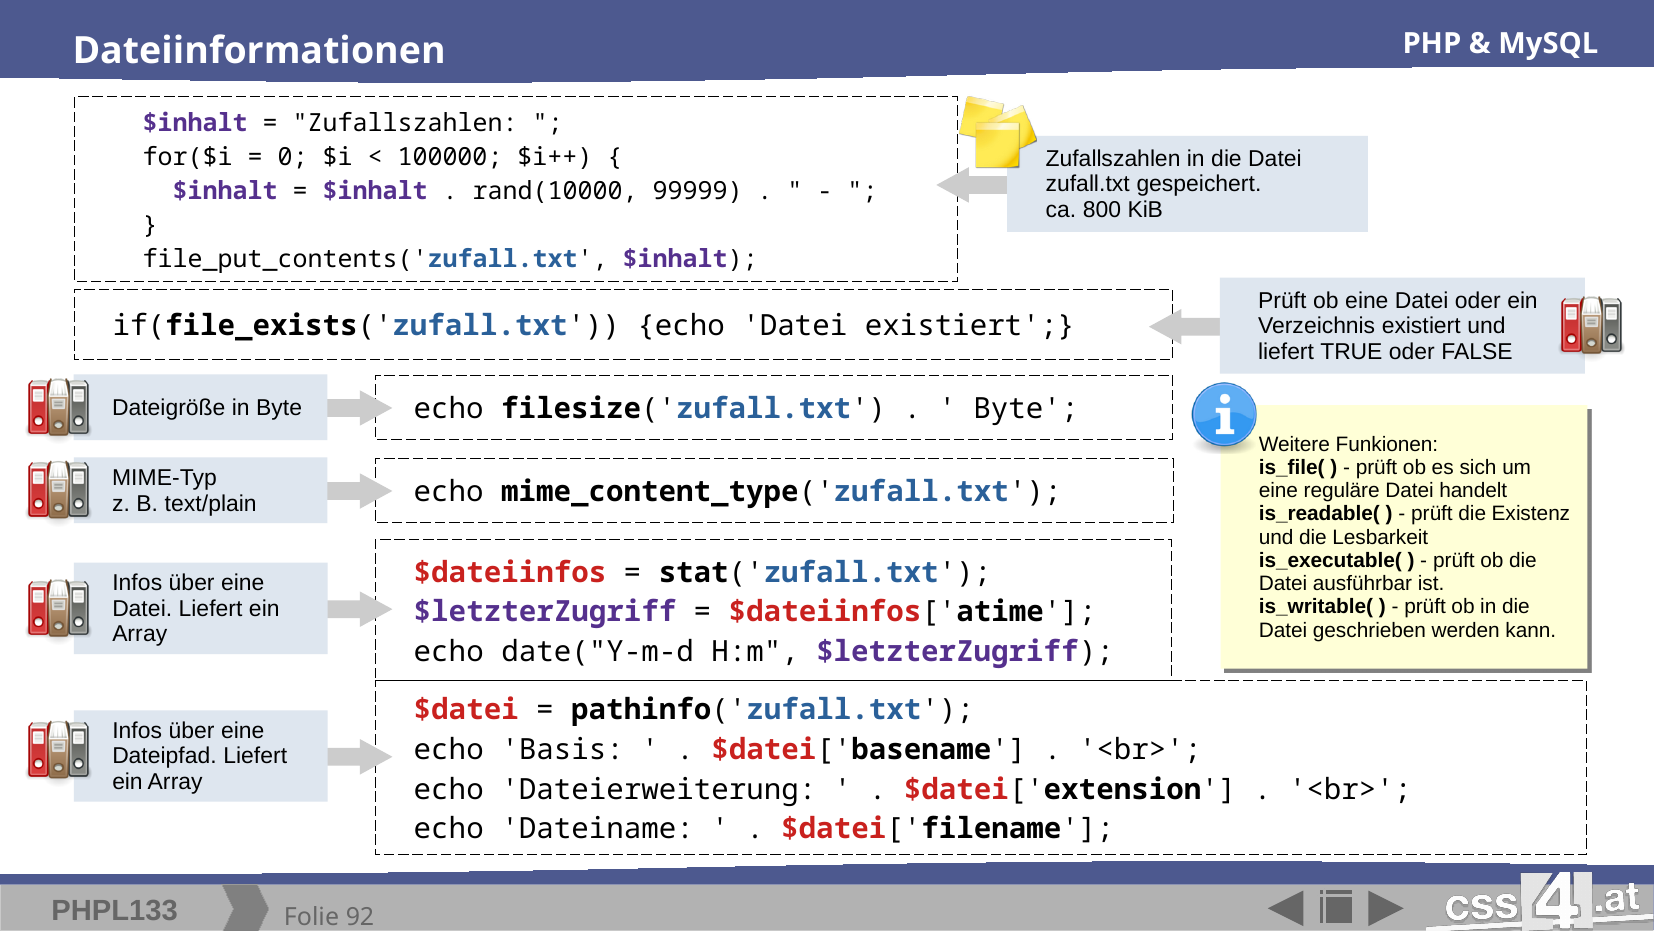

PHP & MySQL
Dateiinformationen
$inhalt = "Zufallszahlen: ";
for($i = 0; $i < 100000; $i++) {
 $inhalt = $inhalt . rand(10000, 99999) . " - ";
}
file_put_contents('zufall.txt', $inhalt);
Zufallszahlen in die Datei zufall.txt gespeichert.
ca. 800 KiB
Prüft ob eine Datei oder ein Verzeichnis existiert und
liefert TRUE oder FALSE
if(file_exists('zufall.txt')) {echo 'Datei existiert';}
Dateigröße in Byte
echo filesize('zufall.txt') . ' Byte';
Weitere Funkionen:
is_file( ) - prüft ob es sich um eine reguläre Datei handelt
is_readable( ) - prüft die Existenz und die Lesbarkeit
is_executable( ) - prüft ob die Datei ausführbar ist.
is_writable( ) - prüft ob in die Datei geschrieben werden kann.
MIME-Typ
z. B. text/plain
echo mime_content_type('zufall.txt');
$dateiinfos = stat('zufall.txt');
$letzterZugriff = $dateiinfos['atime'];
echo date("Y-m-d H:m", $letzterZugriff);
Infos über eine Datei. Liefert ein Array
$datei = pathinfo('zufall.txt');
echo 'Basis: ' . $datei['basename'] . '<br>';
echo 'Dateierweiterung: ' . $datei['extension'] . '<br>';
echo 'Dateiname: ' . $datei['filename'];
Infos über eine Dateipfad. Liefert ein Array
PHPL133
Folie